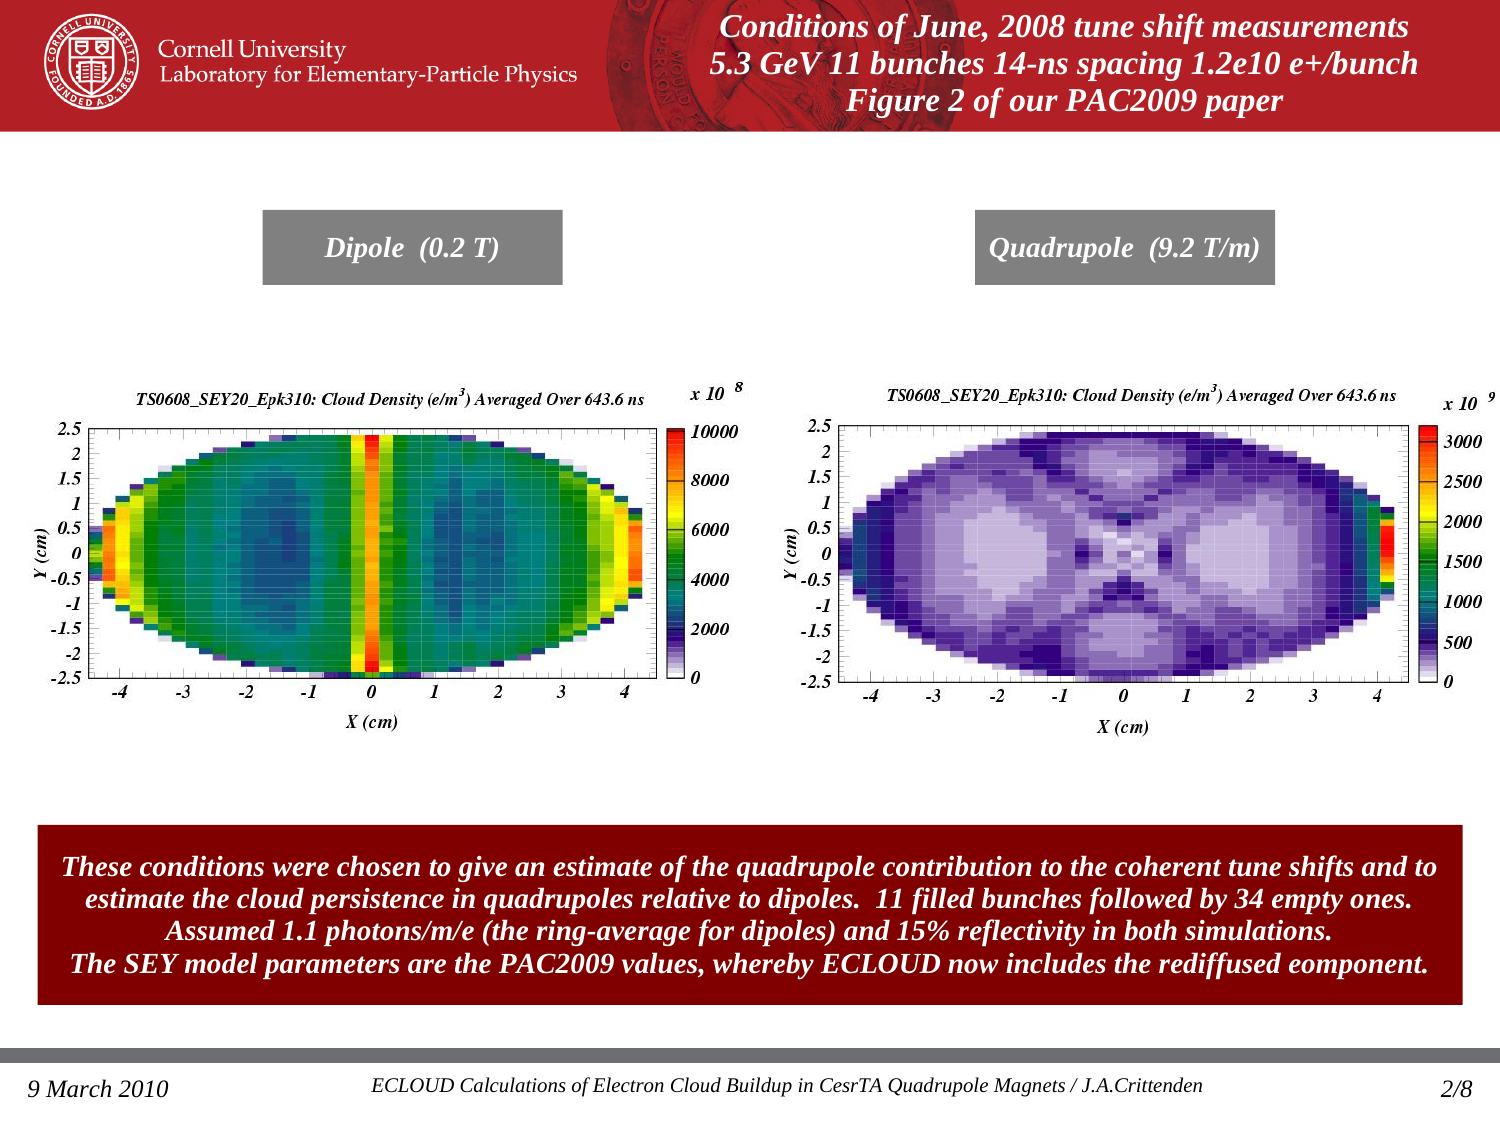

Conditions of June, 2008 tune shift measurements
5.3 GeV 11 bunches 14-ns spacing 1.2e10 e+/bunch
Figure 2 of our PAC2009 paper
Dipole (0.2 T)
Quadrupole (9.2 T/m)
These conditions were chosen to give an estimate of the quadrupole contribution to the coherent tune shifts and to estimate the cloud persistence in quadrupoles relative to dipoles. 11 filled bunches followed by 34 empty ones.
Assumed 1.1 photons/m/e (the ring-average for dipoles) and 15% reflectivity in both simulations.
The SEY model parameters are the PAC2009 values, whereby ECLOUD now includes the rediffused eomponent.